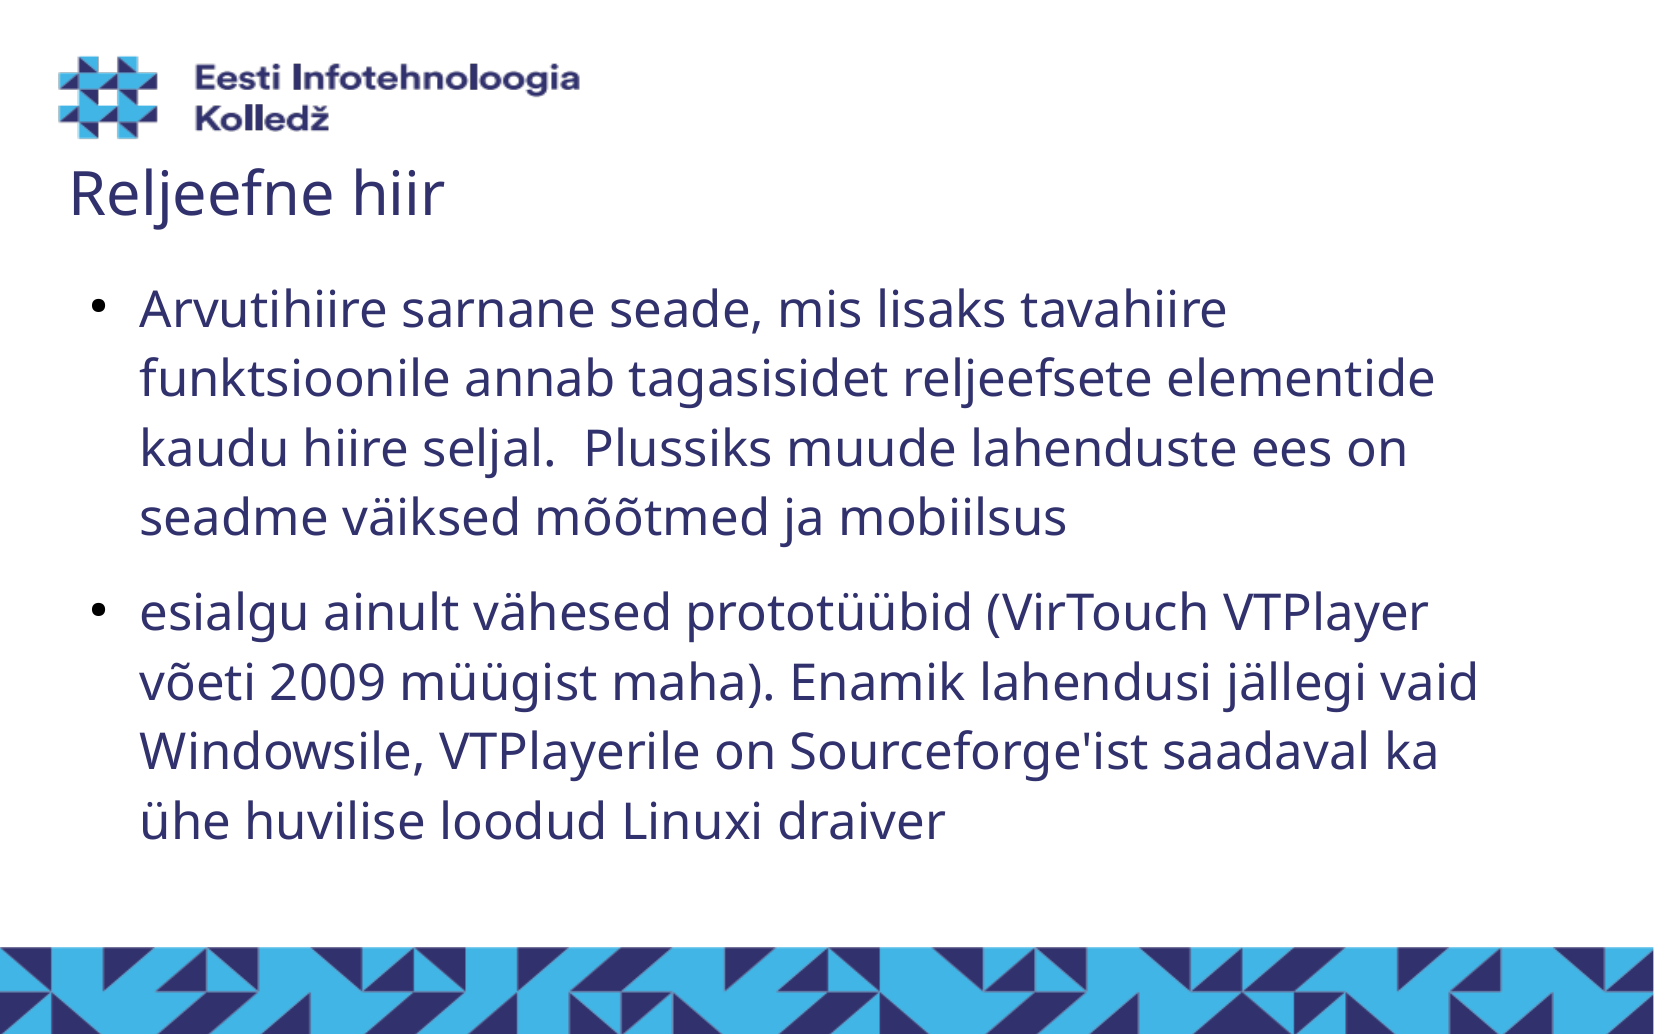

# Reljeefne hiir
Arvutihiire sarnane seade, mis lisaks tavahiire funktsioonile annab tagasisidet reljeefsete elementide kaudu hiire seljal. Plussiks muude lahenduste ees on seadme väiksed mõõtmed ja mobiilsus
esialgu ainult vähesed prototüübid (VirTouch VTPlayer võeti 2009 müügist maha). Enamik lahendusi jällegi vaid Windowsile, VTPlayerile on Sourceforge'ist saadaval ka ühe huvilise loodud Linuxi draiver